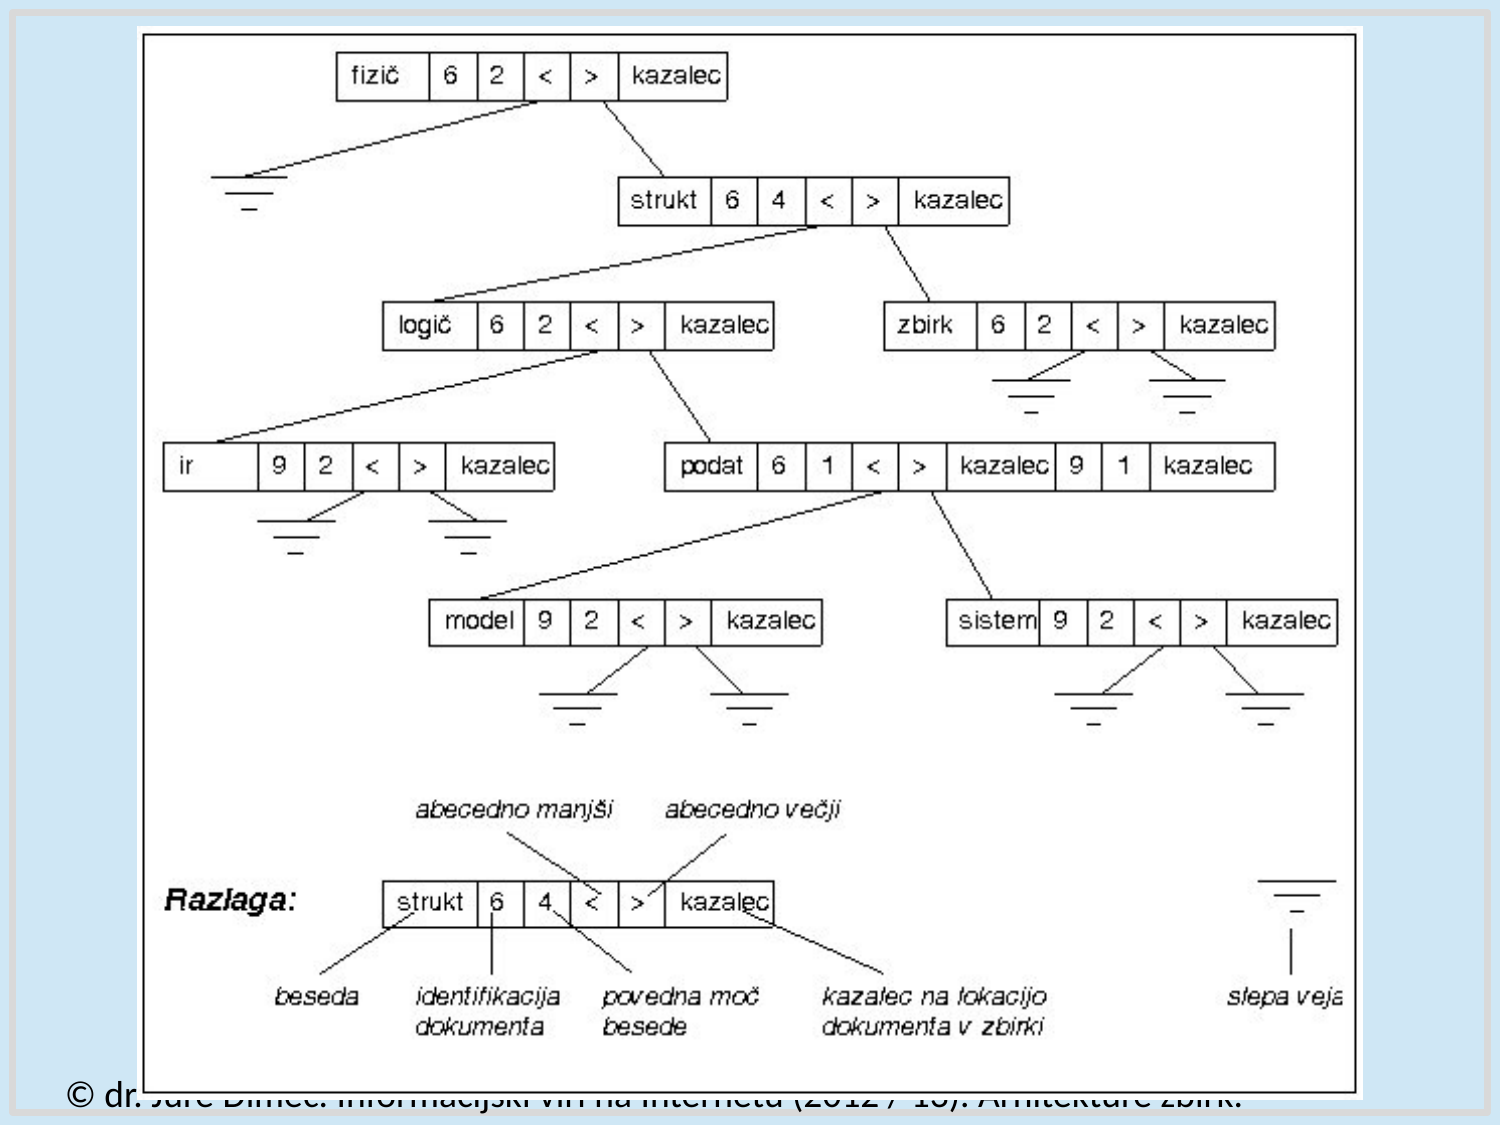

#
© dr. Jure Dimec. Informacijski viri na Internetu (2012 / 13). Arhitekture zbirk.